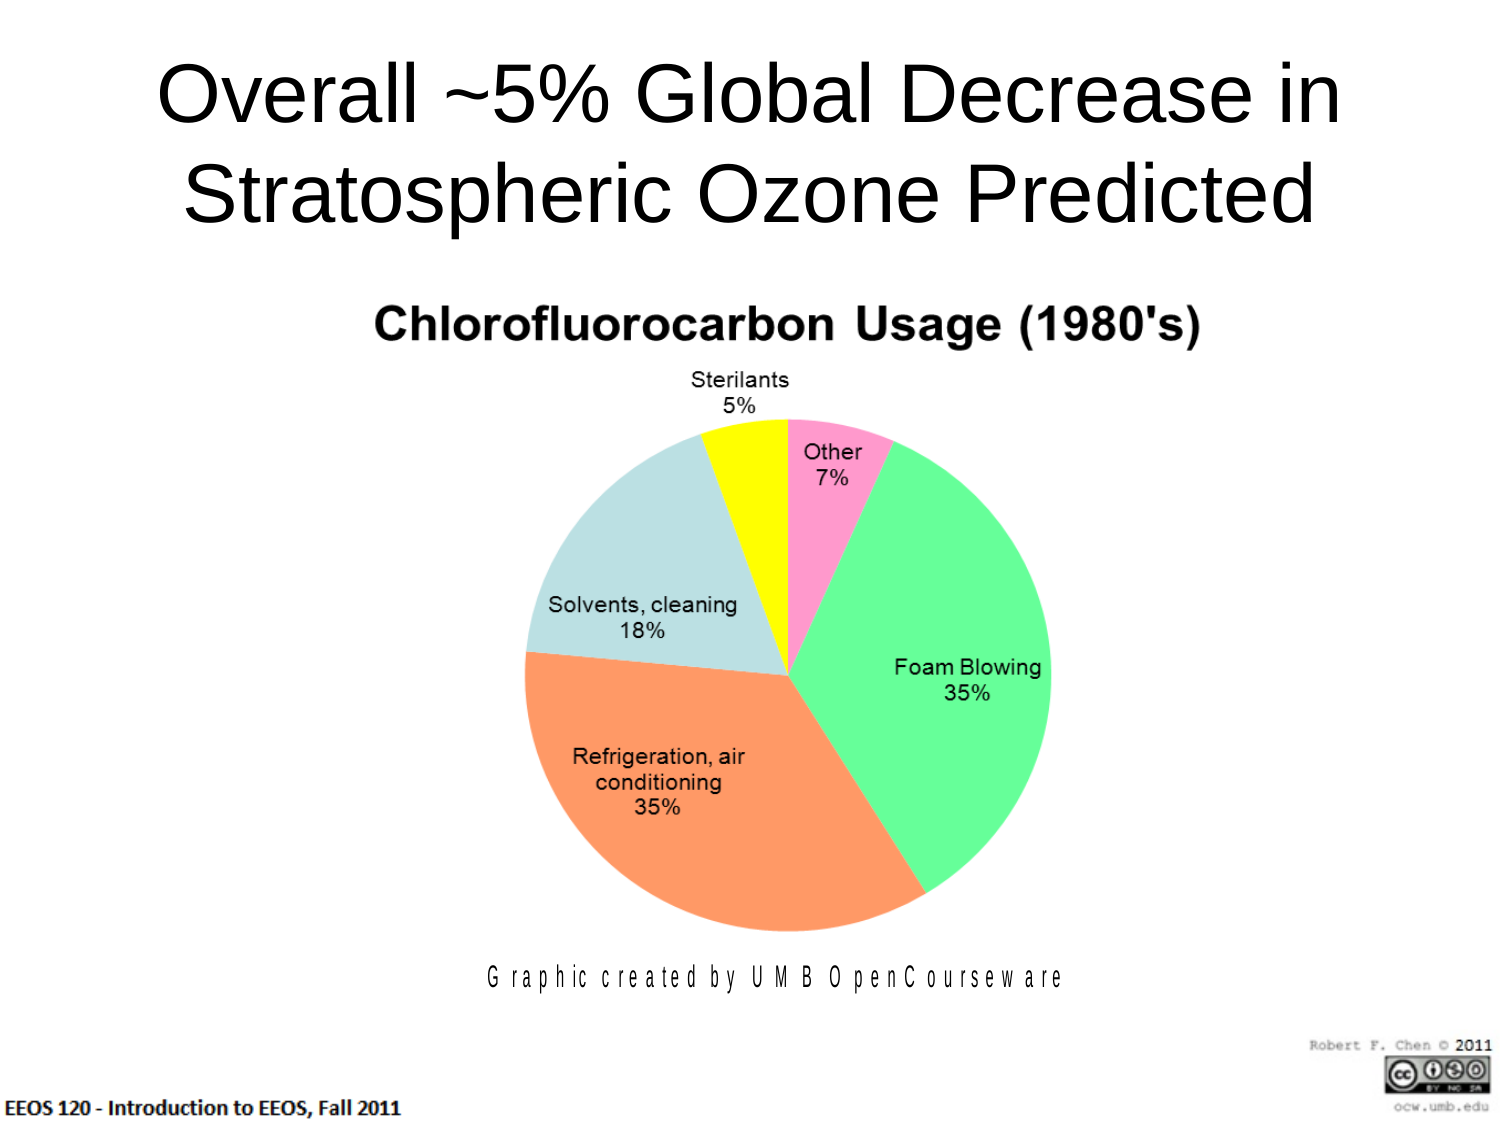

# Overall ~5% Global Decrease in Stratospheric Ozone Predicted